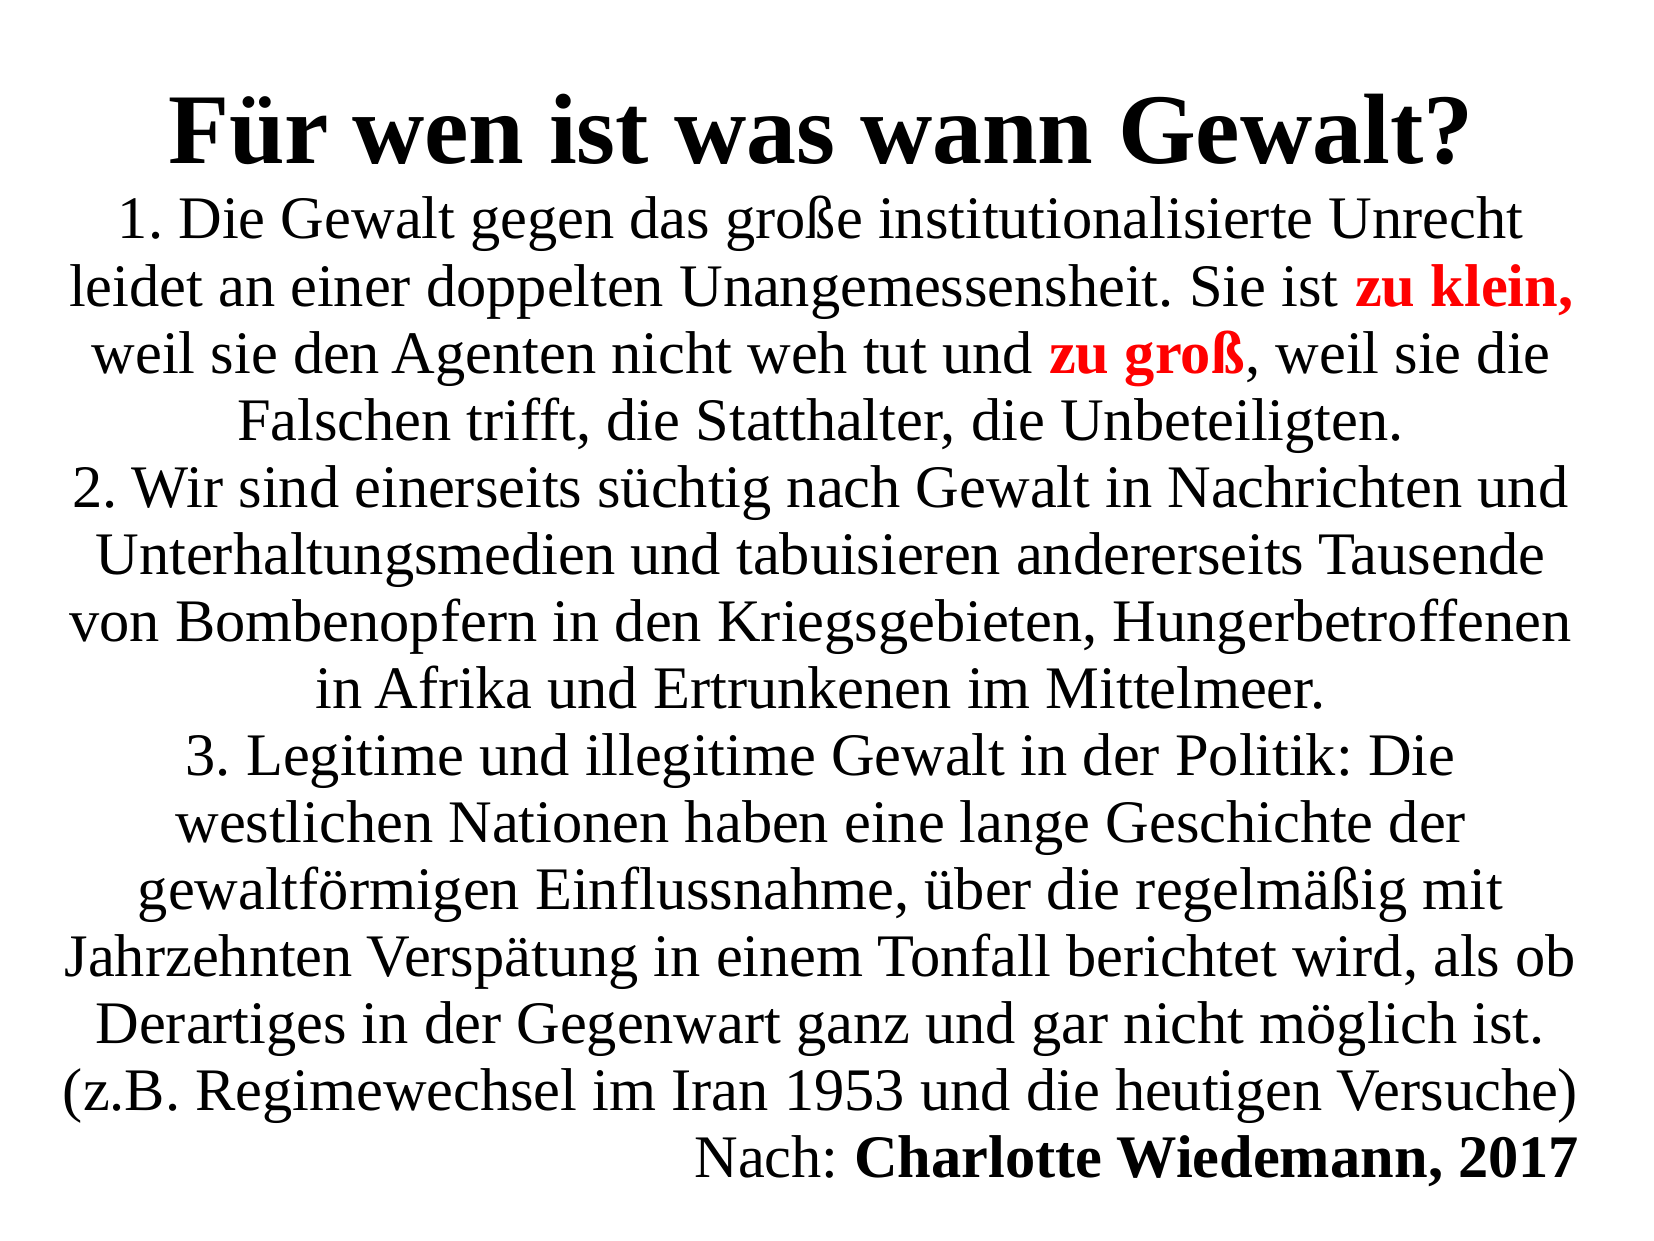

Für wen ist was wann Gewalt?
1. Die Gewalt gegen das große institutionalisierte Unrecht leidet an einer doppelten Unangemessensheit. Sie ist zu klein, weil sie den Agenten nicht weh tut und zu groß, weil sie die Falschen trifft, die Statthalter, die Unbeteiligten.
2. Wir sind einerseits süchtig nach Gewalt in Nachrichten und Unterhaltungsmedien und tabuisieren andererseits Tausende von Bombenopfern in den Kriegsgebieten, Hungerbetroffenen in Afrika und Ertrunkenen im Mittelmeer.
3. Legitime und illegitime Gewalt in der Politik: Die westlichen Nationen haben eine lange Geschichte der gewaltförmigen Einflussnahme, über die regelmäßig mit Jahrzehnten Verspätung in einem Tonfall berichtet wird, als ob Derartiges in der Gegenwart ganz und gar nicht möglich ist. (z.B. Regimewechsel im Iran 1953 und die heutigen Versuche)
Nach: Charlotte Wiedemann, 2017